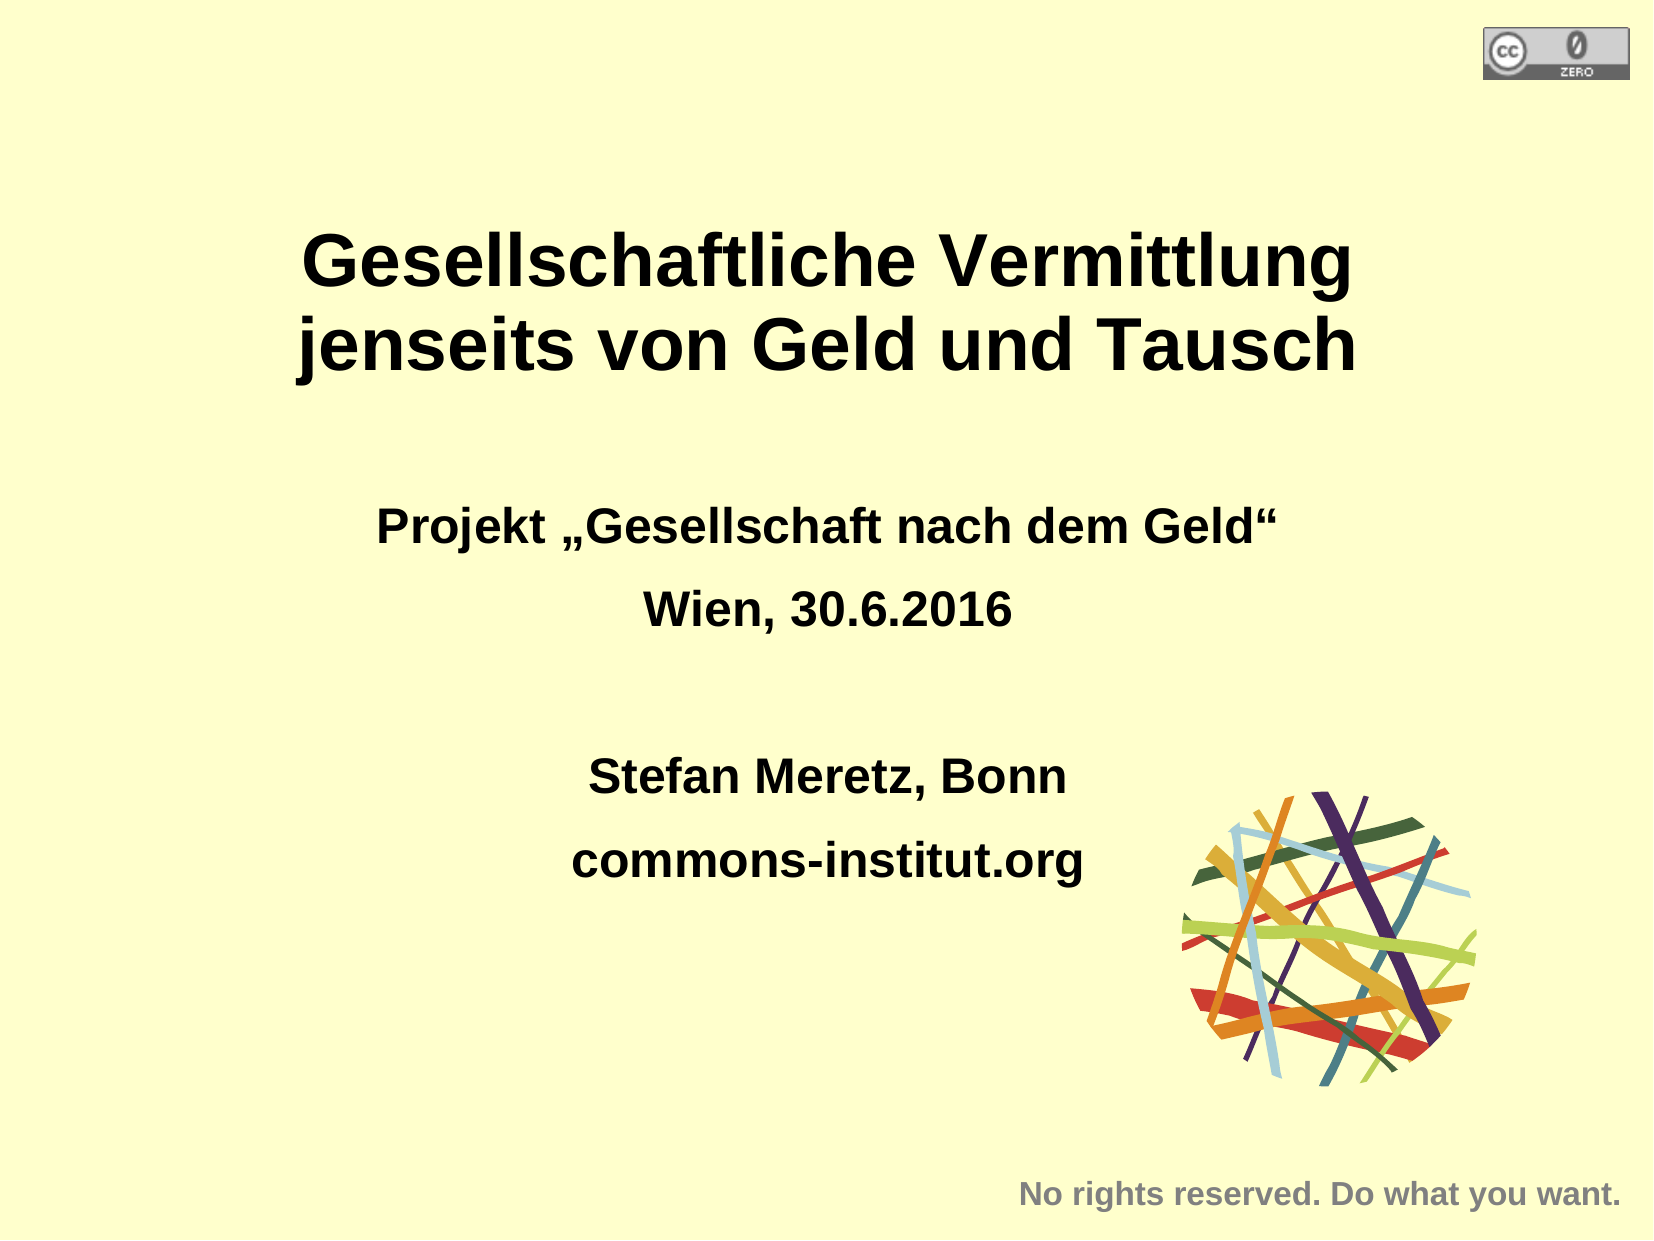

# Gesellschaftliche Vermittlung
jenseits von Geld und Tausch
Projekt „Gesellschaft nach dem Geld“
Wien, 30.6.2016
Stefan Meretz, Bonn
commons-institut.org
No rights reserved. Do what you want.